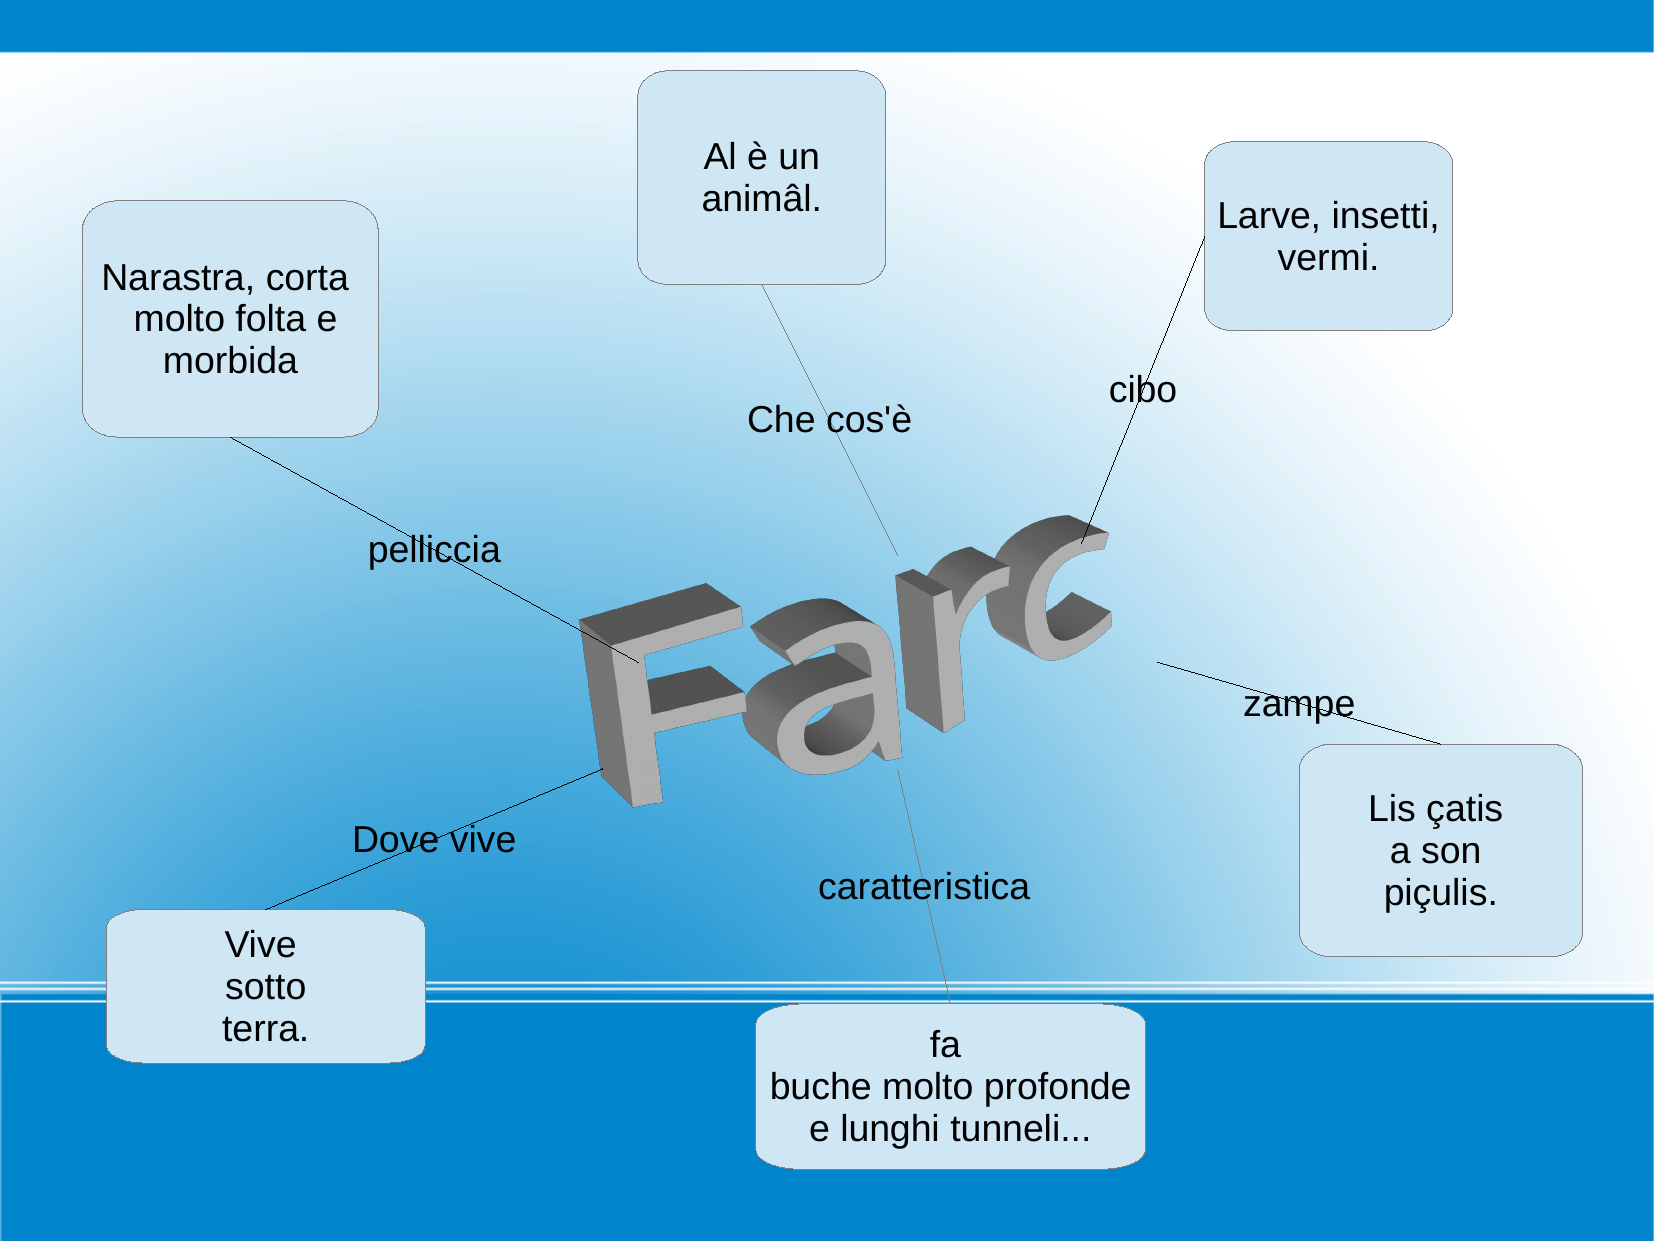

Al è un
animâl.
Larve, insetti,
vermi.
Narastra, corta
 molto folta e
morbida
Farc
Lis çatis
a son
piçulis.
Vive
sotto
terra.
fa
buche molto profonde
e lunghi tunneli...